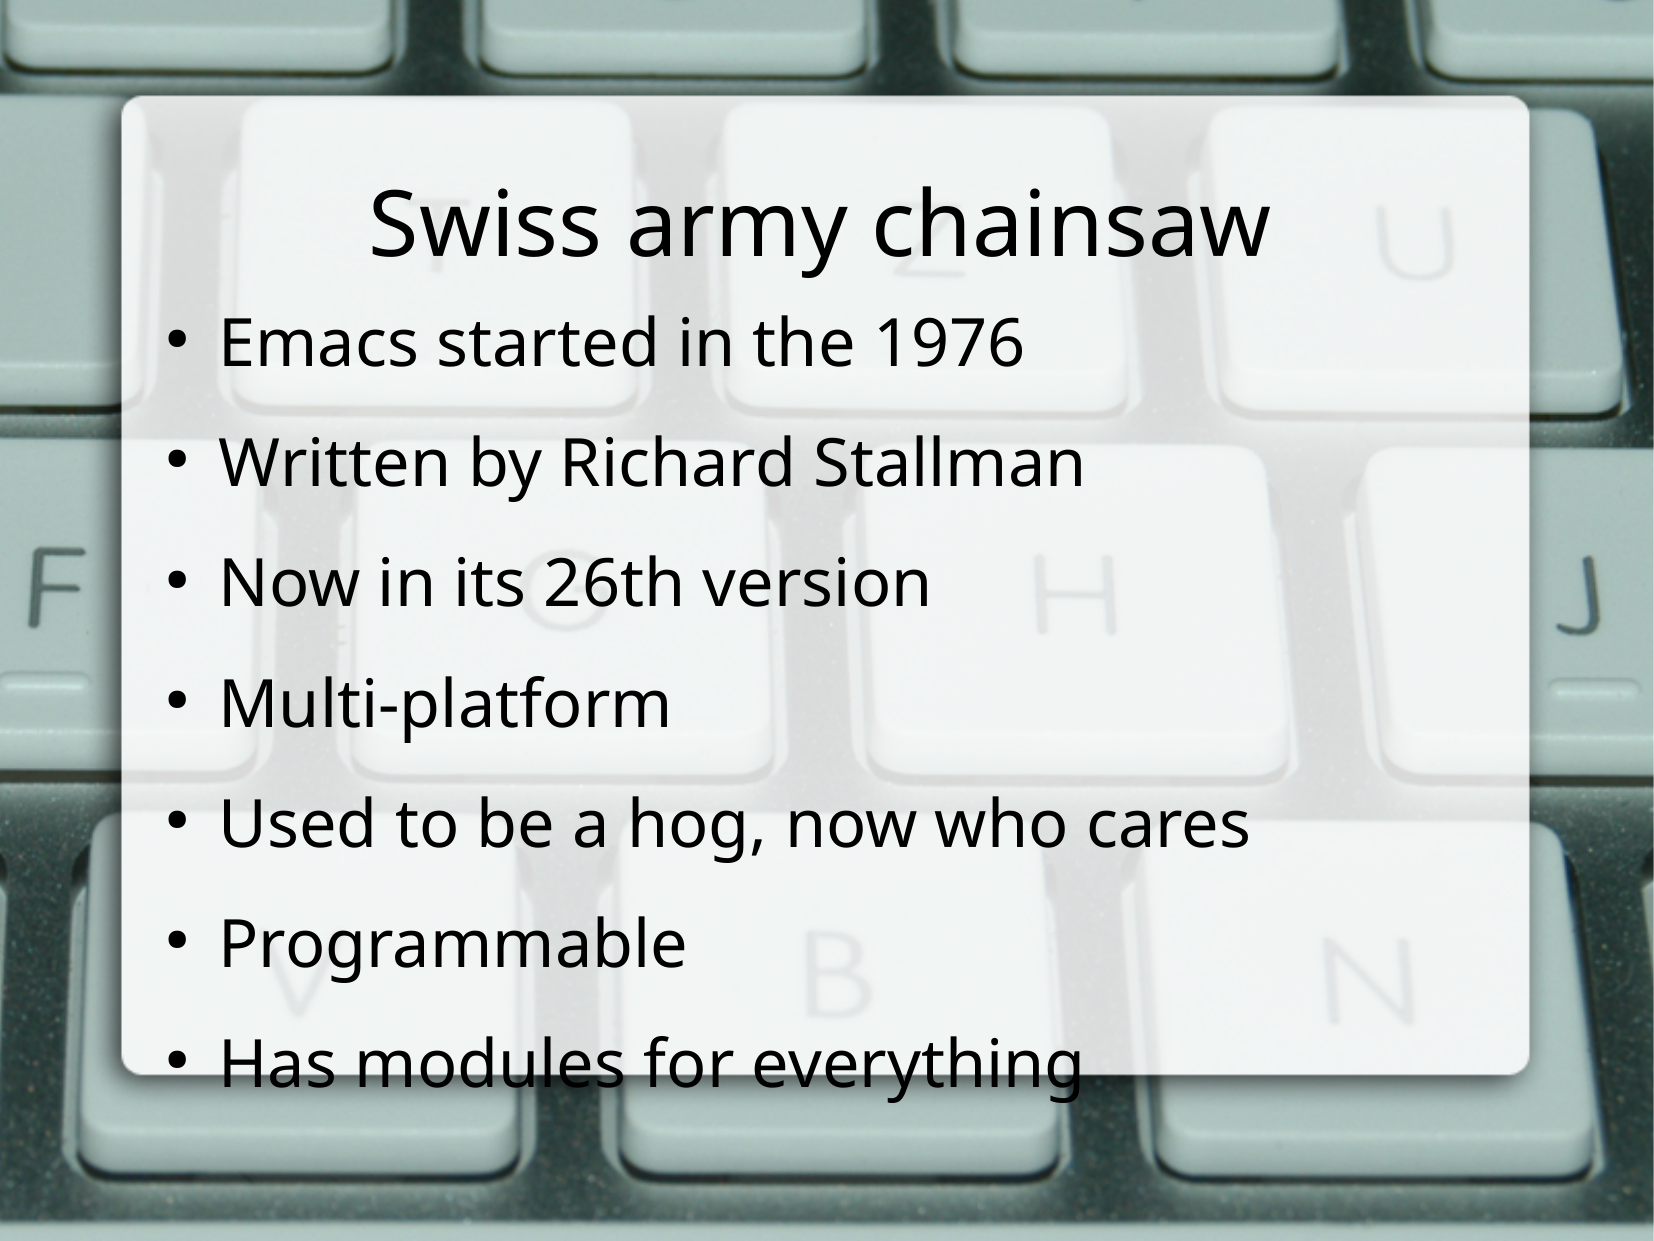

# Swiss army chainsaw
Emacs started in the 1976
Written by Richard Stallman
Now in its 26th version
Multi-platform
Used to be a hog, now who cares
Programmable
Has modules for everything